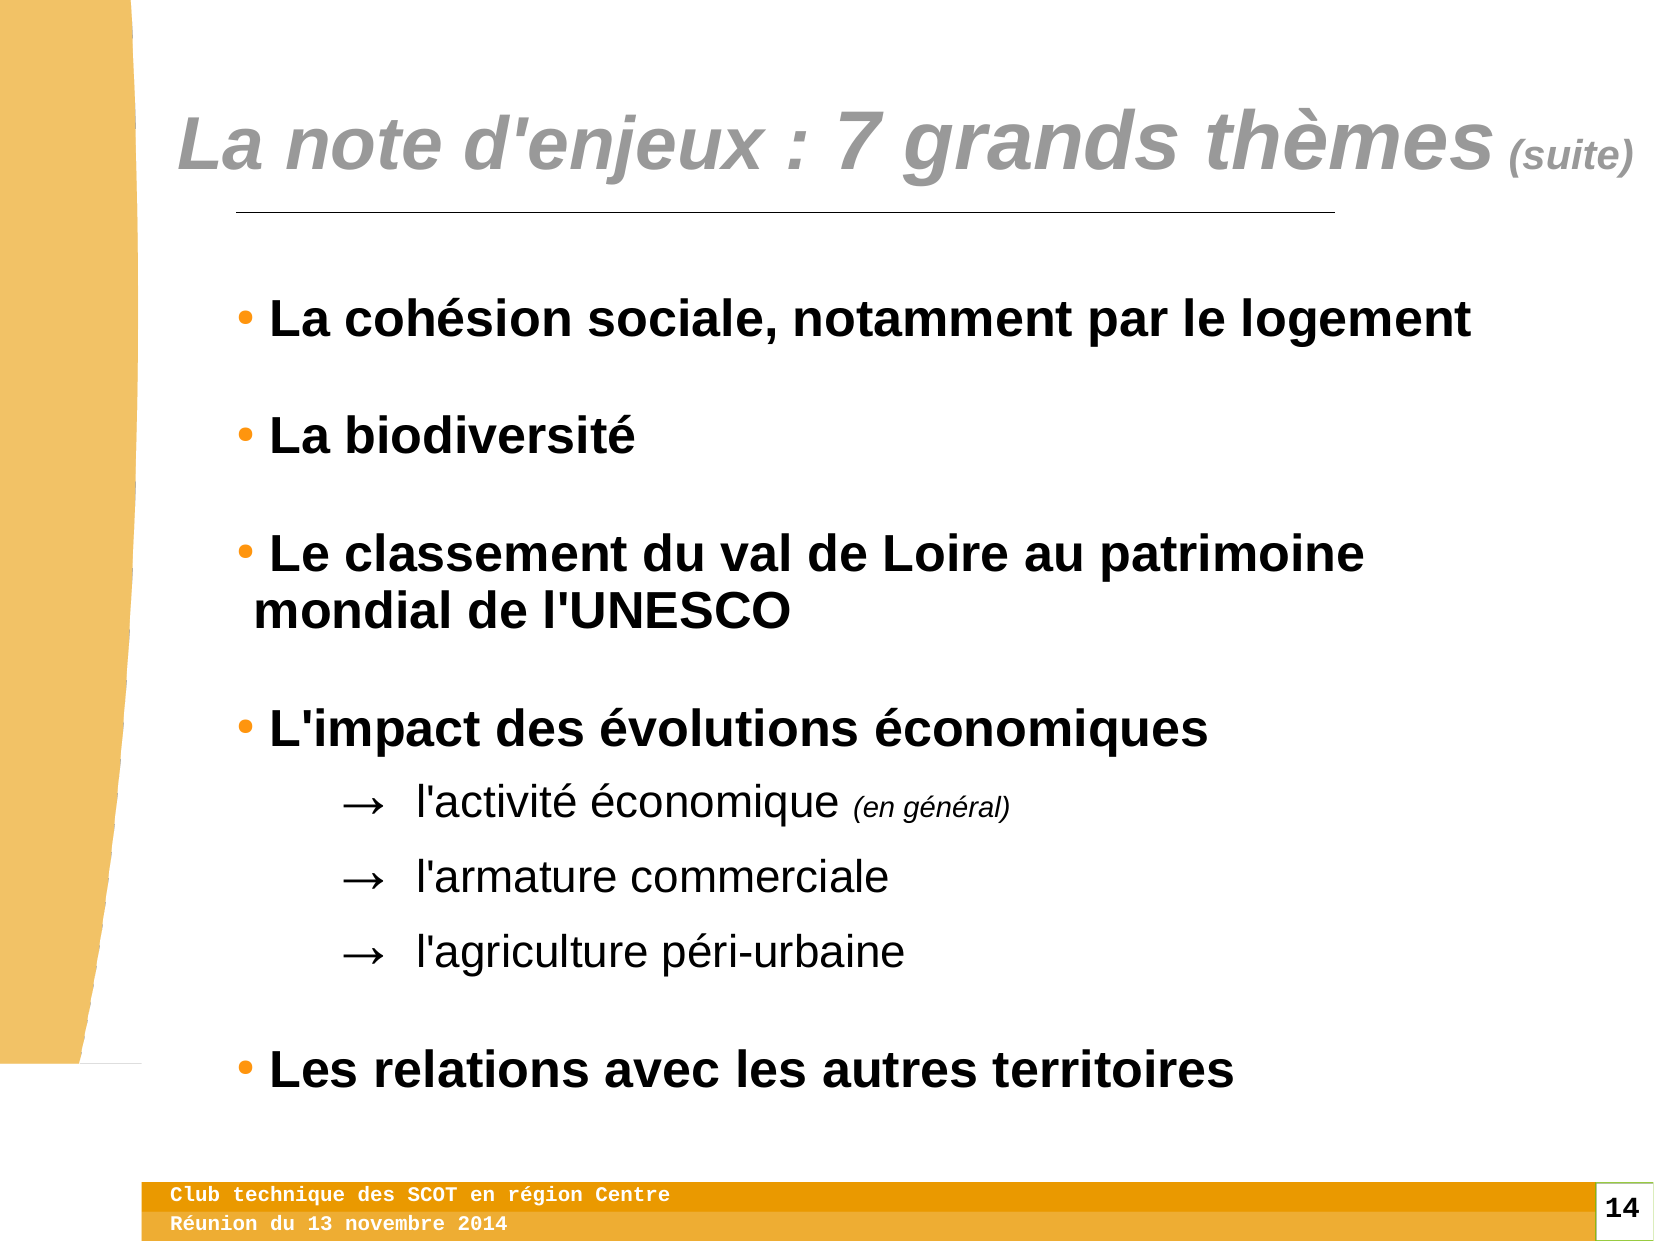

La note d'enjeux : 7 grands thèmes (suite)
# La cohésion sociale, notamment par le logement
 La biodiversité
 Le classement du val de Loire au patrimoine mondial de l'UNESCO
 L'impact des évolutions économiques
→ l'activité économique (en général)
→ l'armature commerciale
→ l'agriculture péri-urbaine
 Les relations avec les autres territoires
Club technique des SCOT en région Centre
Réunion du 13 novembre 2014